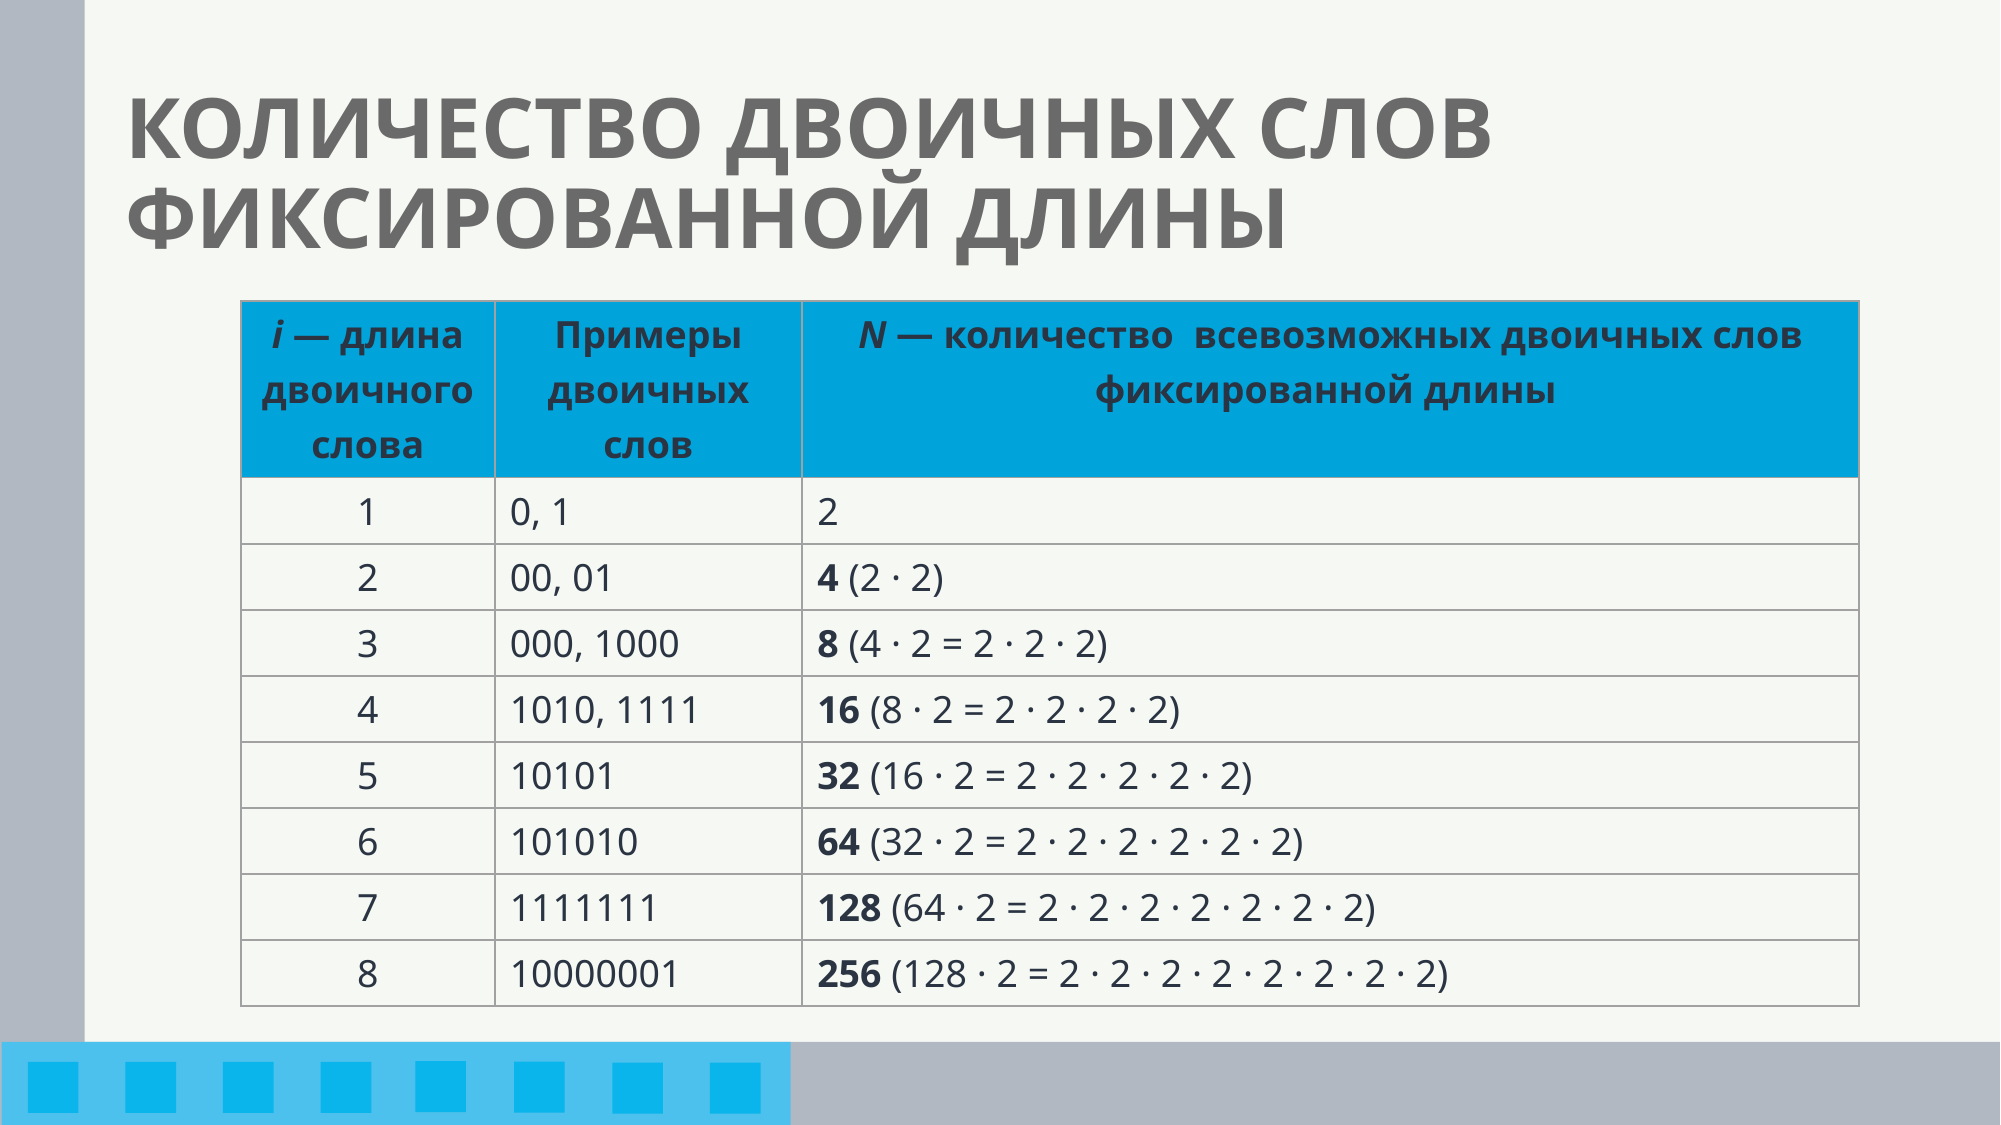

# КОЛИЧЕСТВО ДВОИЧНЫХ СЛОВ ФИКСИРОВАННОЙ ДЛИНЫ
| i — ﻿длина﻿ двоичного﻿ слова | Примеры﻿ двоичных﻿ слов | N﻿ —﻿ количество﻿ ﻿ всевозможных ﻿двоичных﻿ слов﻿ фиксированной длины |
| --- | --- | --- |
| 1 | 0, 1 | 2 |
| 2 | 00, 01 | 4 (2 · 2) |
| 3 | 000, 1000 | 8 (4 · 2 = 2 · 2 · 2) |
| 4 | 1010, 1111 | 16 (8 · 2 = 2 · 2 · 2 · 2) |
| 5 | 10101 | 32 (16 · 2 = 2 · 2 · 2 · 2 · 2) |
| 6 | 101010 | 64 (32 · 2 = 2 · 2 · 2 · 2 · 2 · 2) |
| 7 | 1111111 | 128 (64 · 2 = 2 · 2 · 2 · 2 · 2 · 2 · 2) |
| 8 | 10000001 | 256 (128 · 2 = 2 · 2 · 2 · 2 · 2 · 2 · 2 · 2) |